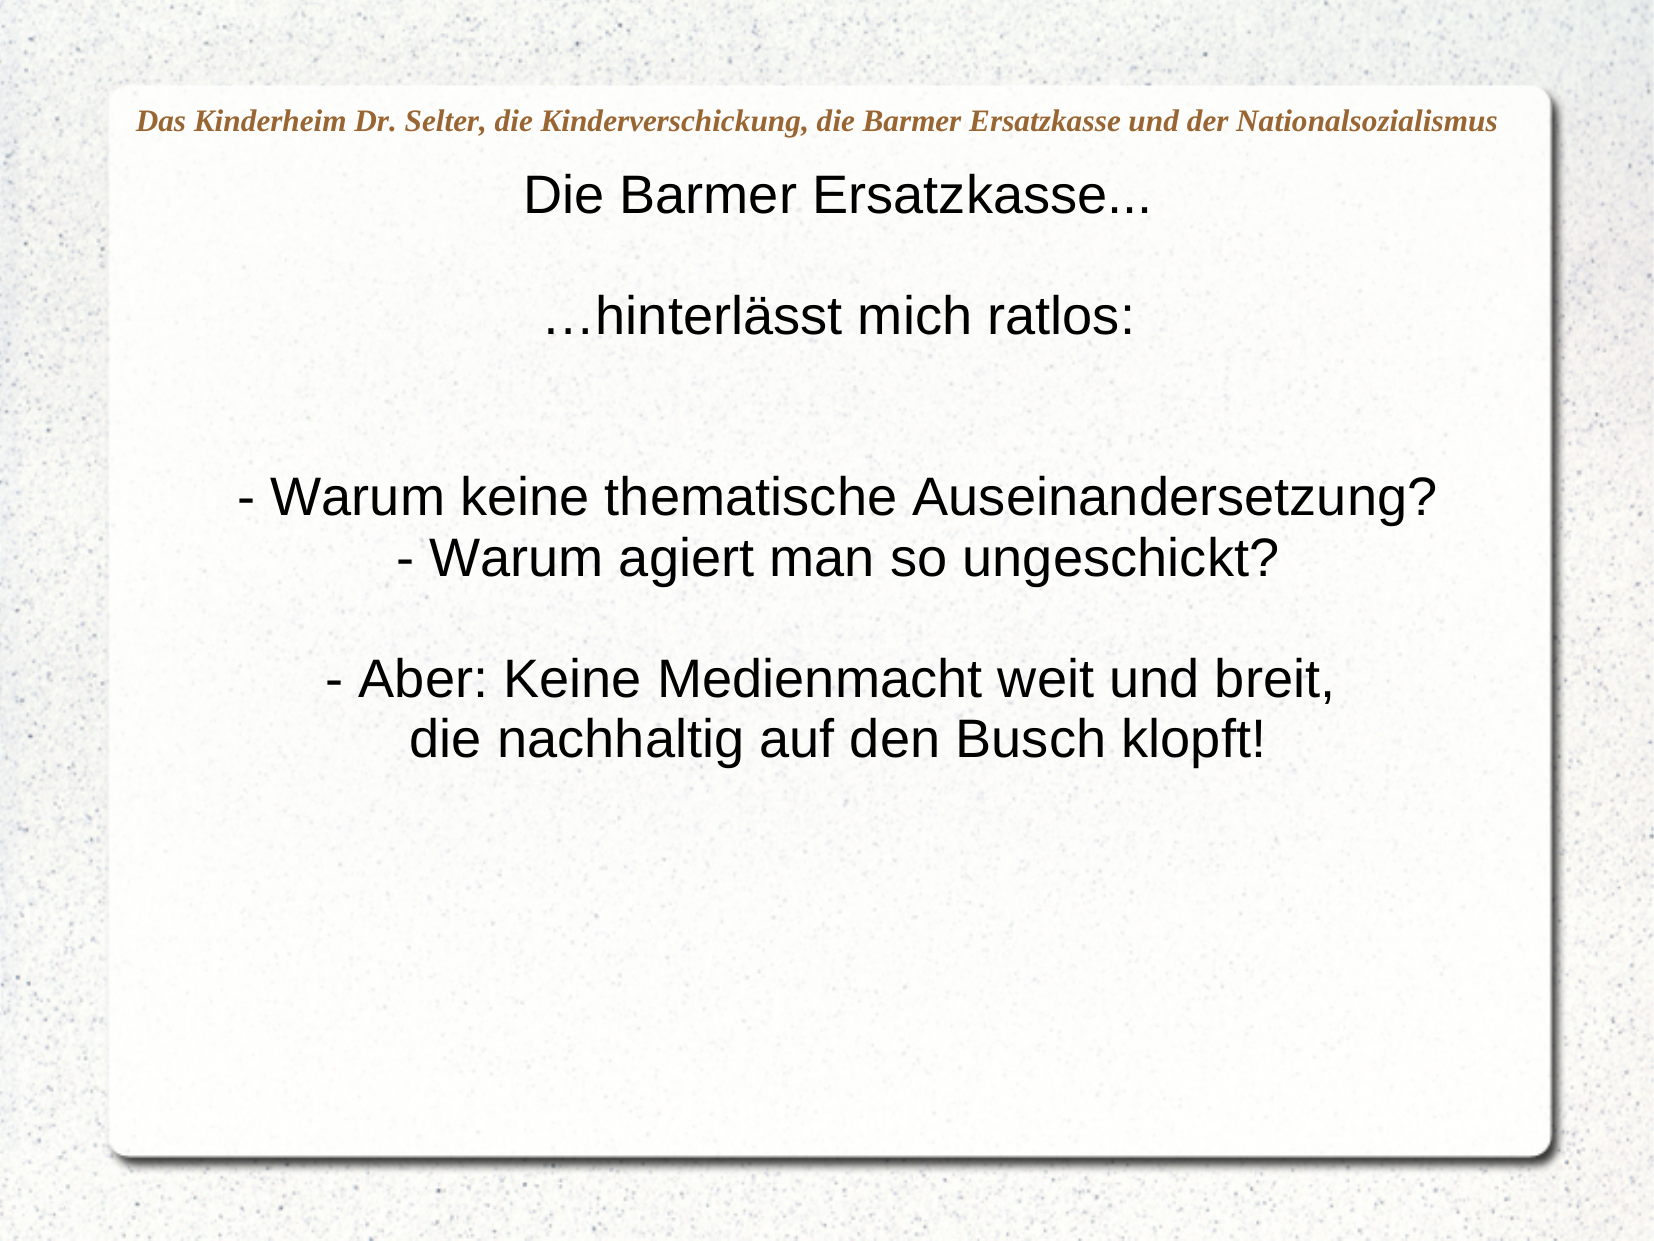

Die Barmer Ersatzkasse...
…hinterlässt mich ratlos:
- Warum keine thematische Auseinandersetzung?
- Warum agiert man so ungeschickt?
- Aber: Keine Medienmacht weit und breit,
die nachhaltig auf den Busch klopft!
# Das Kinderheim Dr. Selter, die Kinderverschickung, die Barmer Ersatzkasse und der Nationalsozialismus